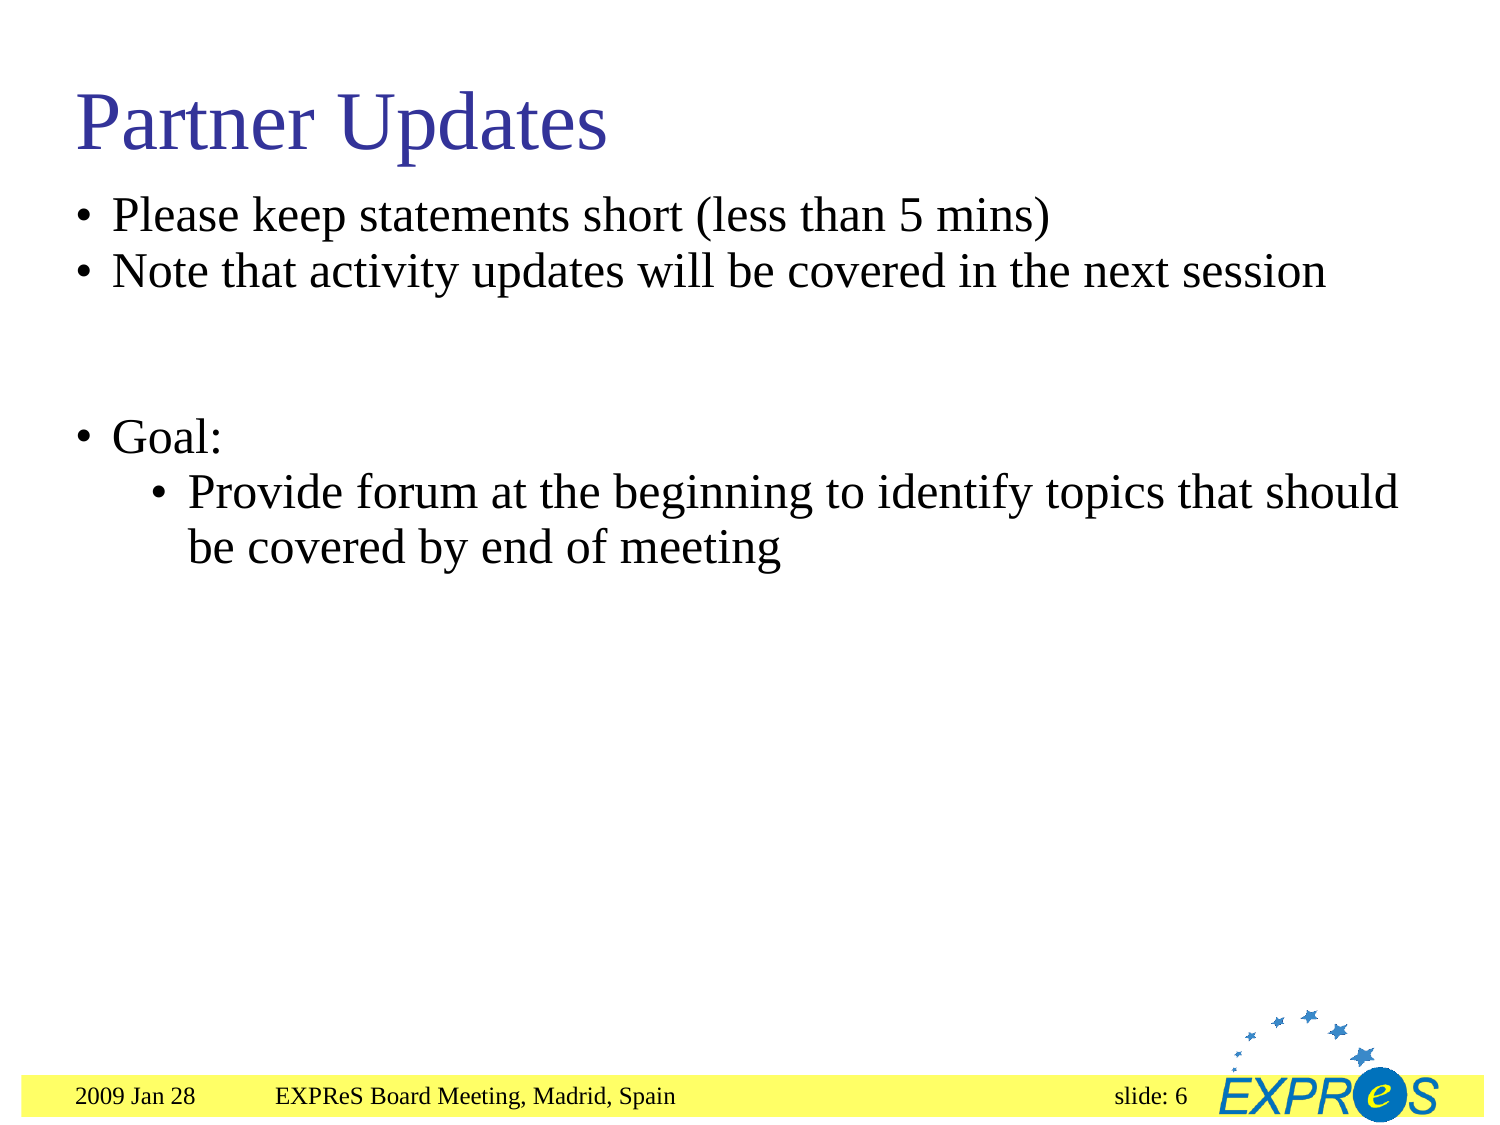

# Partner Updates
Please keep statements short (less than 5 mins)
Note that activity updates will be covered in the next session
Goal:
Provide forum at the beginning to identify topics that should be covered by end of meeting
2009 Jan 28
EXPReS Board Meeting, Madrid, Spain
6